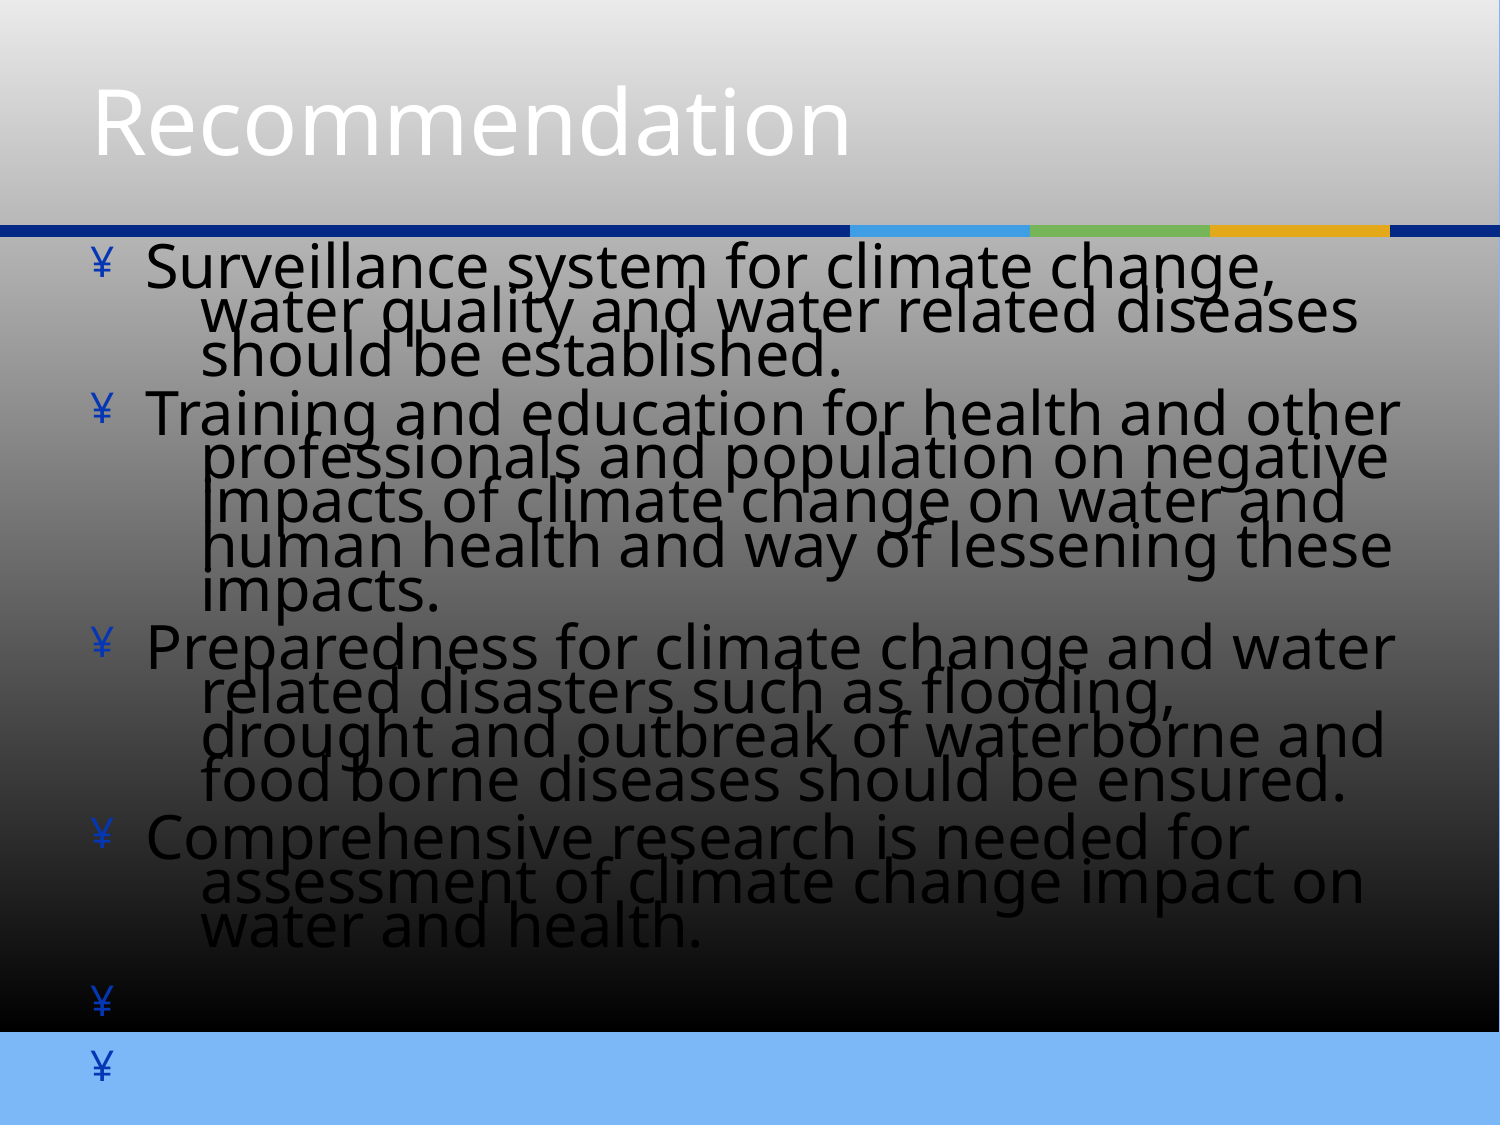

# Recommendation
Surveillance system for climate change, water quality and water related diseases should be established.
Training and education for health and other professionals and population on negative impacts of climate change on water and human health and way of lessening these impacts.
Preparedness for climate change and water related disasters such as flooding, drought and outbreak of waterborne and food borne diseases should be ensured.
Comprehensive research is needed for assessment of climate change impact on water and health.